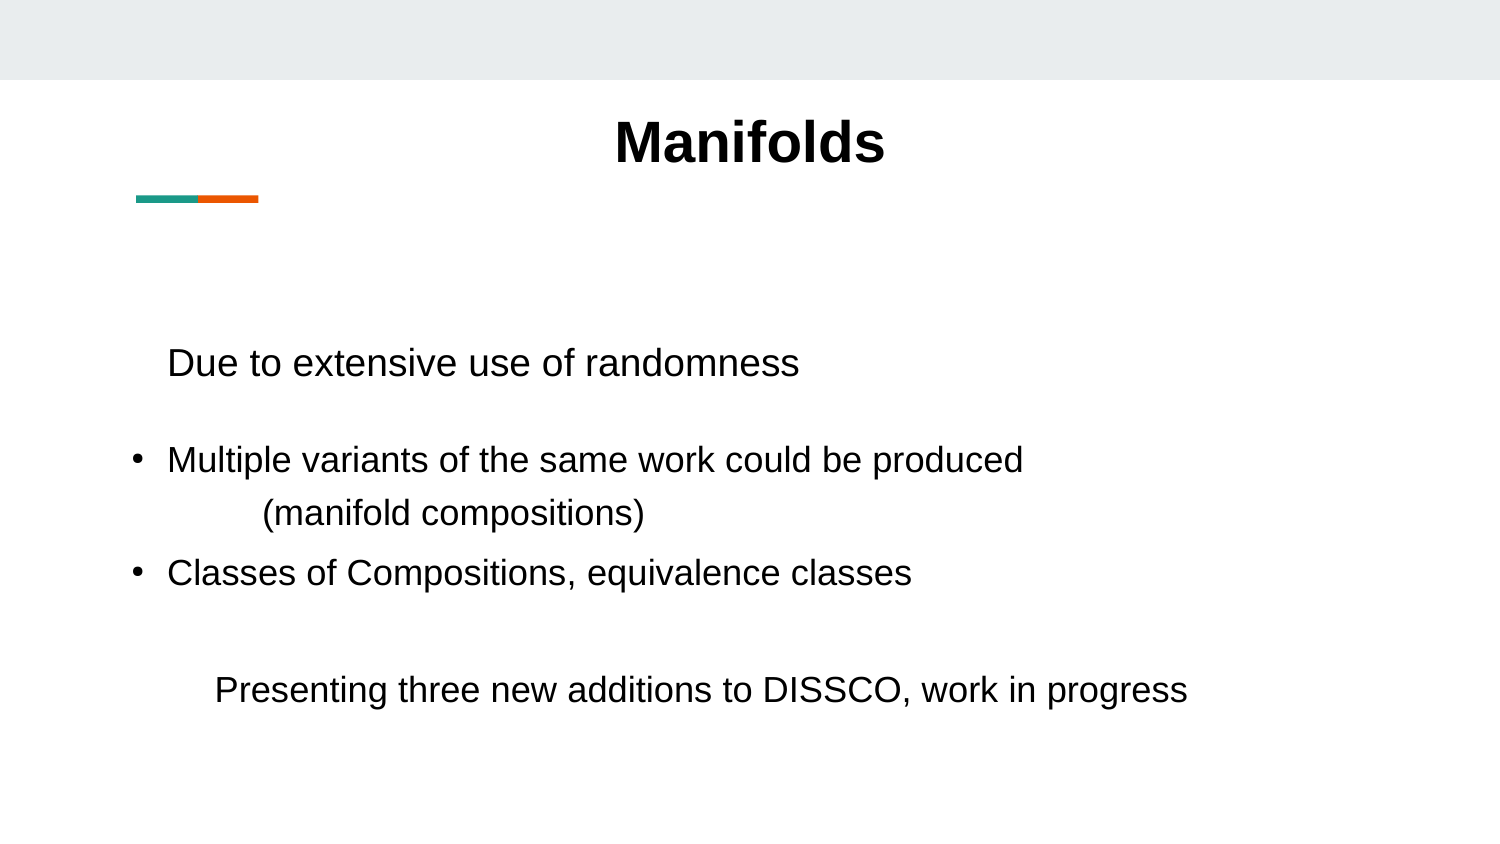

# Manifolds
Due to extensive use of randomness
Multiple variants of the same work could be produced
(manifold compositions)
Classes of Compositions, equivalence classes
Presenting three new additions to DISSCO, work in progress